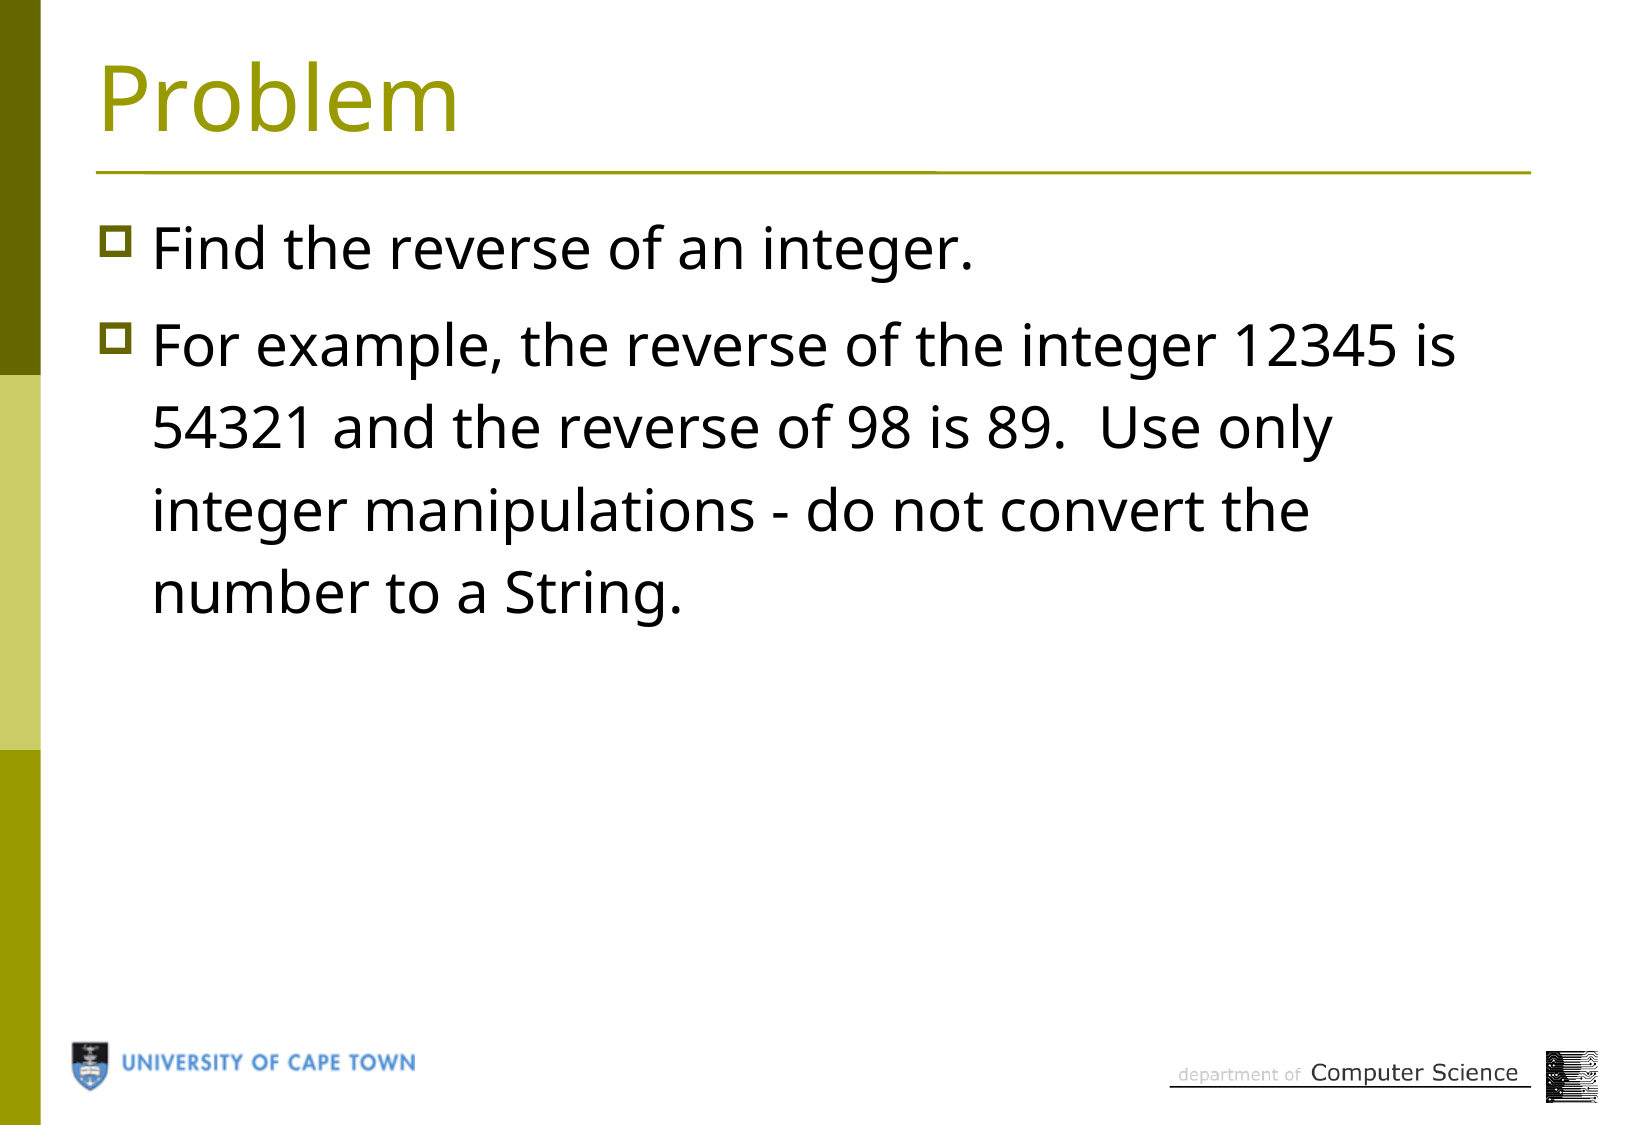

# Problem
Find the reverse of an integer.
For example, the reverse of the integer 12345 is 54321 and the reverse of 98 is 89. Use only integer manipulations - do not convert the number to a String.